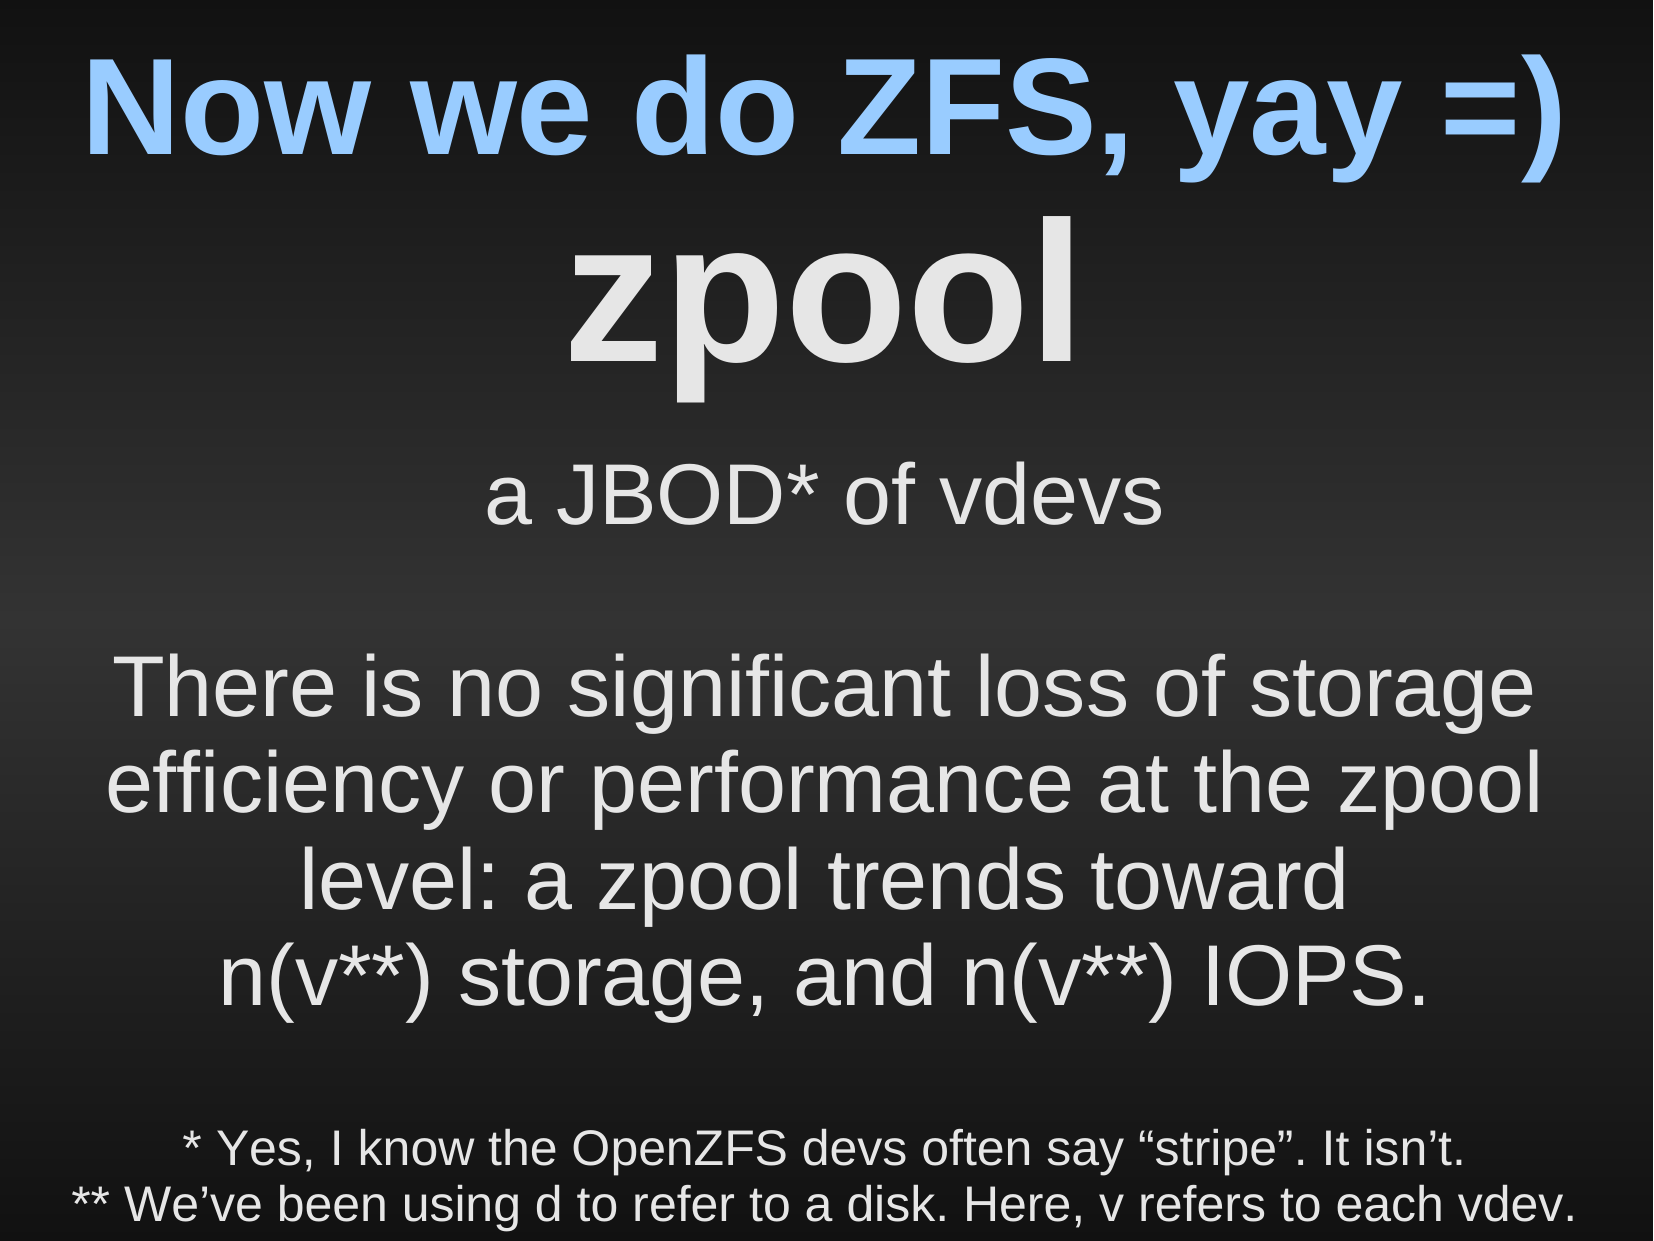

# Now we do ZFS, yay =)
zpool
a JBOD* of vdevs
There is no significant loss of storage efficiency or performance at the zpool level: a zpool trends toward
n(v**) storage, and n(v**) IOPS.
* Yes, I know the OpenZFS devs often say “stripe”. It isn’t.
** We’ve been using d to refer to a disk. Here, v refers to each vdev.